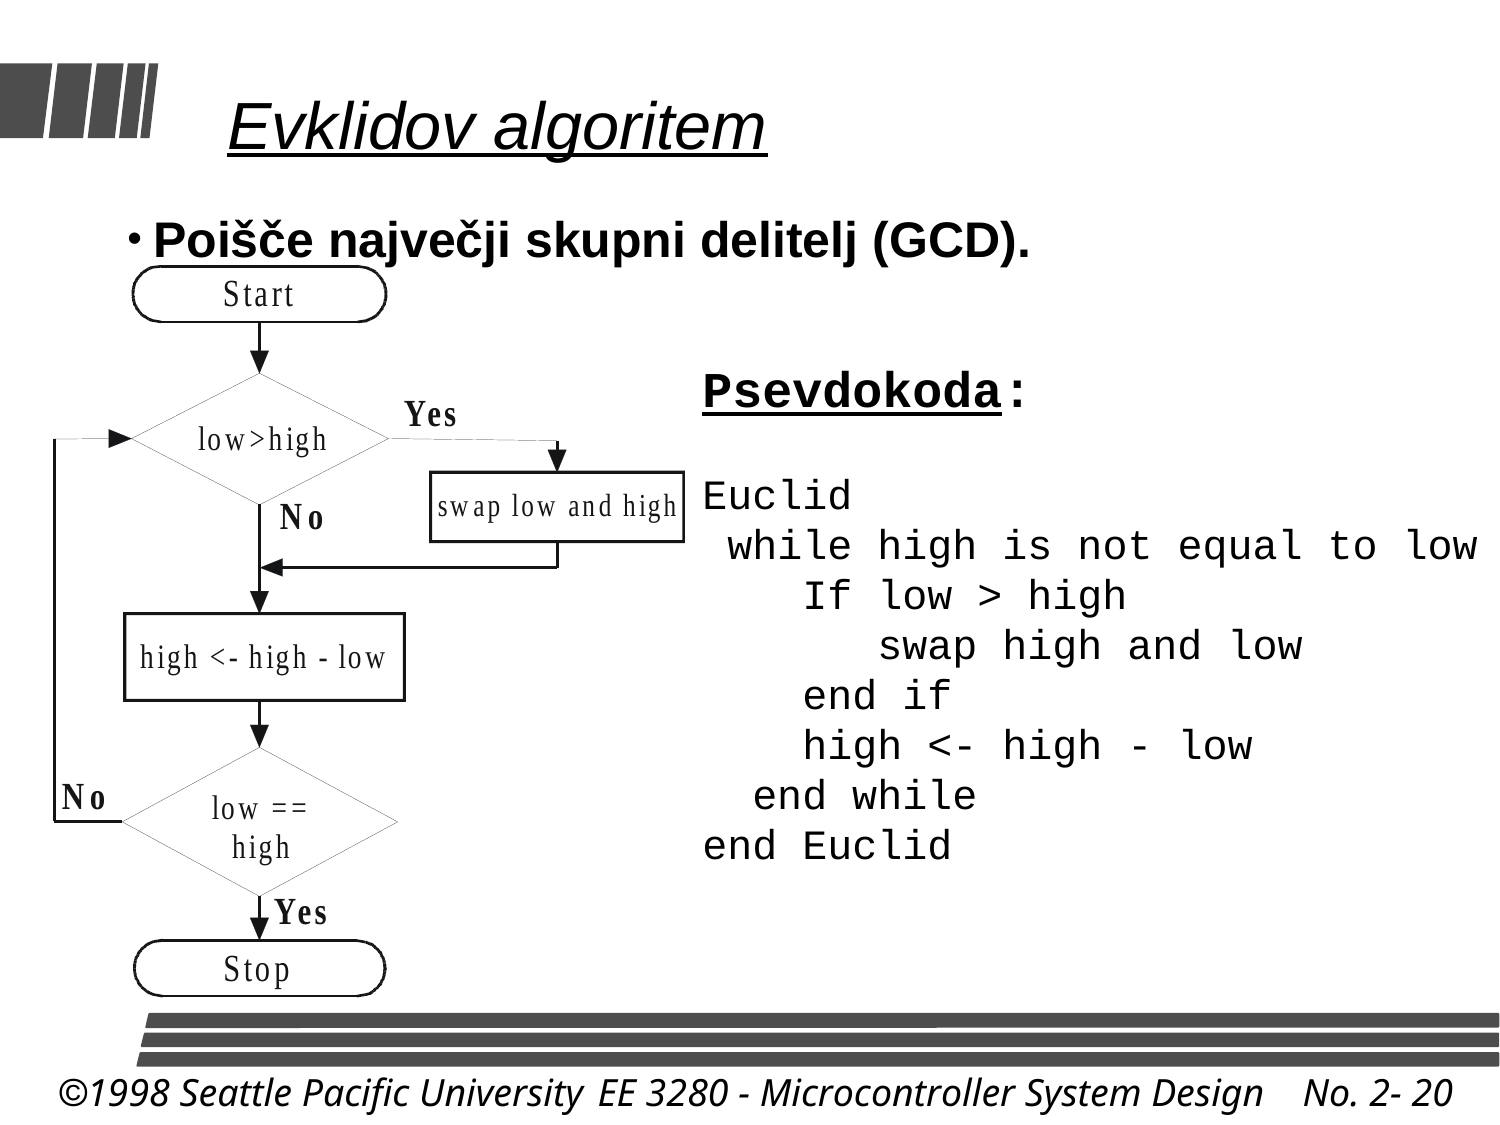

Evklidov algoritem
 Poišče največji skupni delitelj (GCD).
Psevdokoda:
Euclid
 while high is not equal to low
 If low > high
 swap high and low
 end if
 high <- high - low
 end while
end Euclid